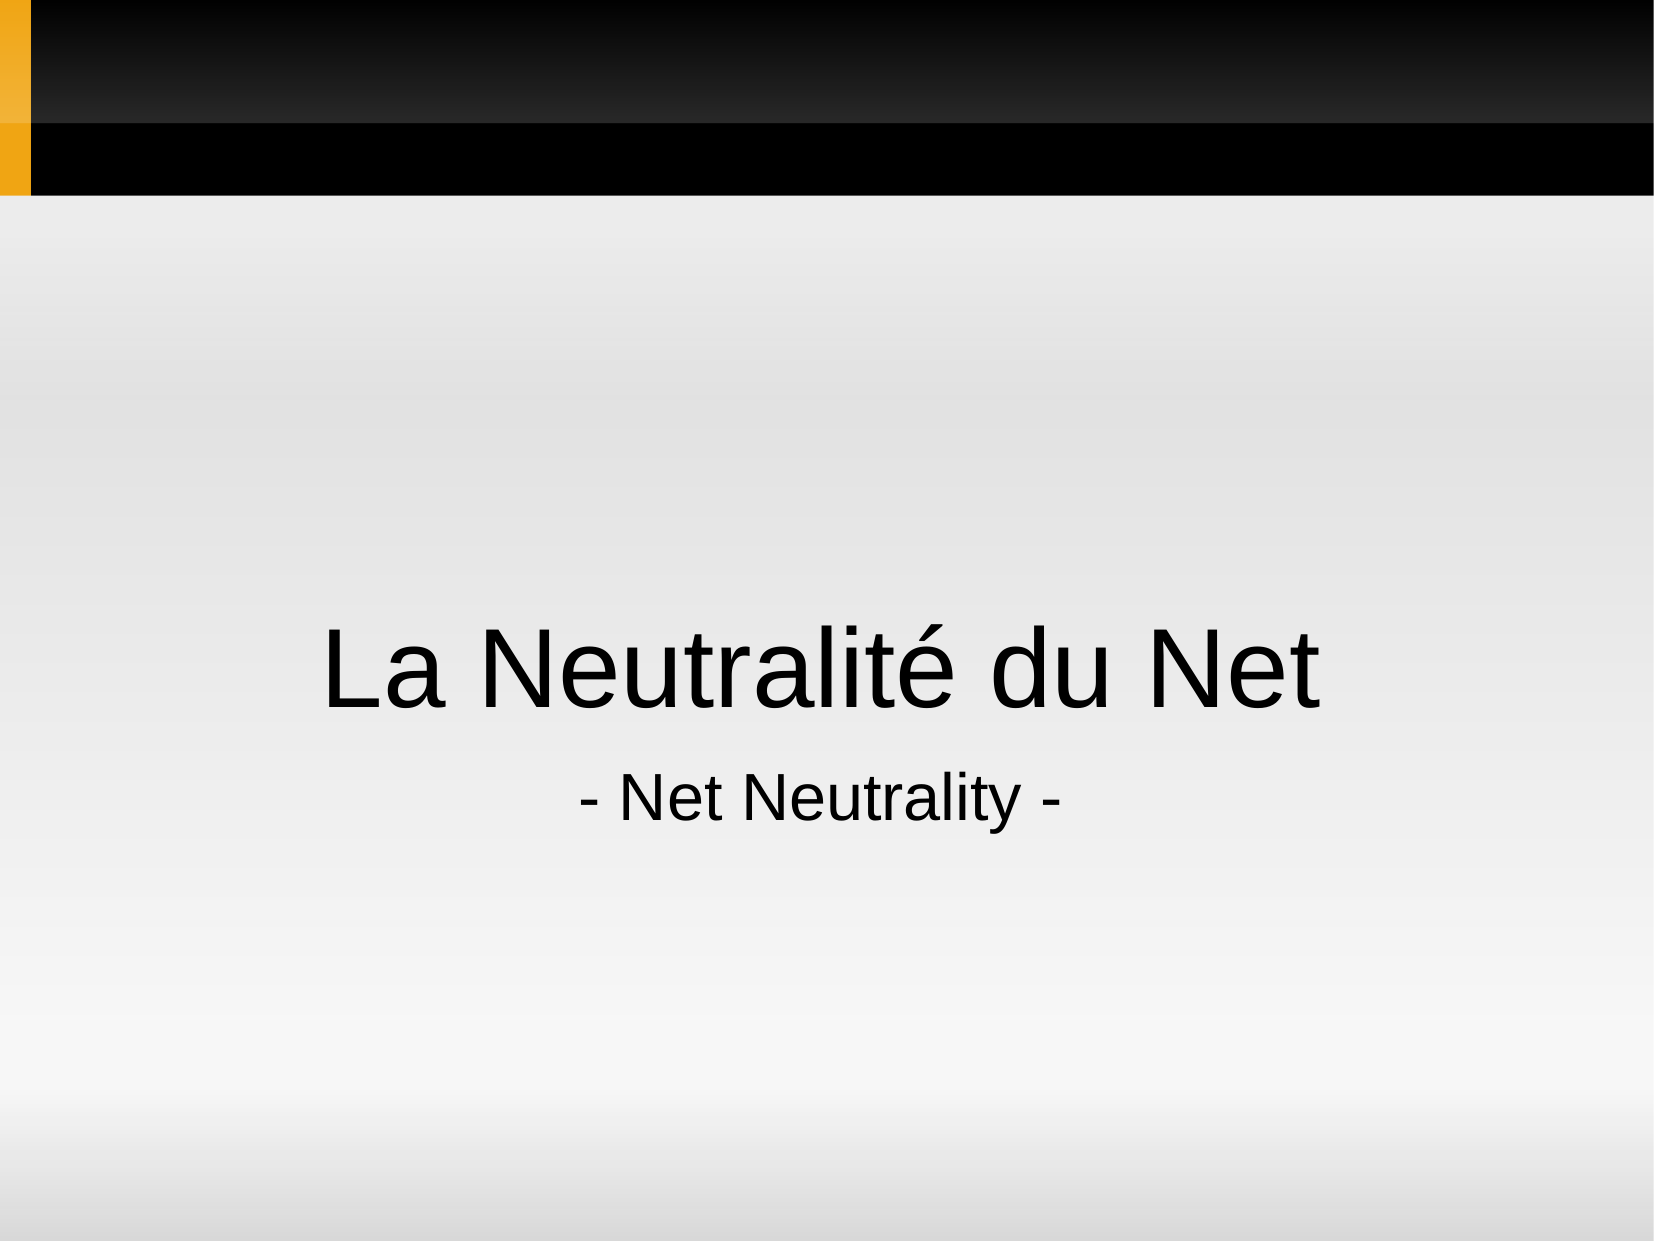

#
La Neutralité du Net
- Net Neutrality -